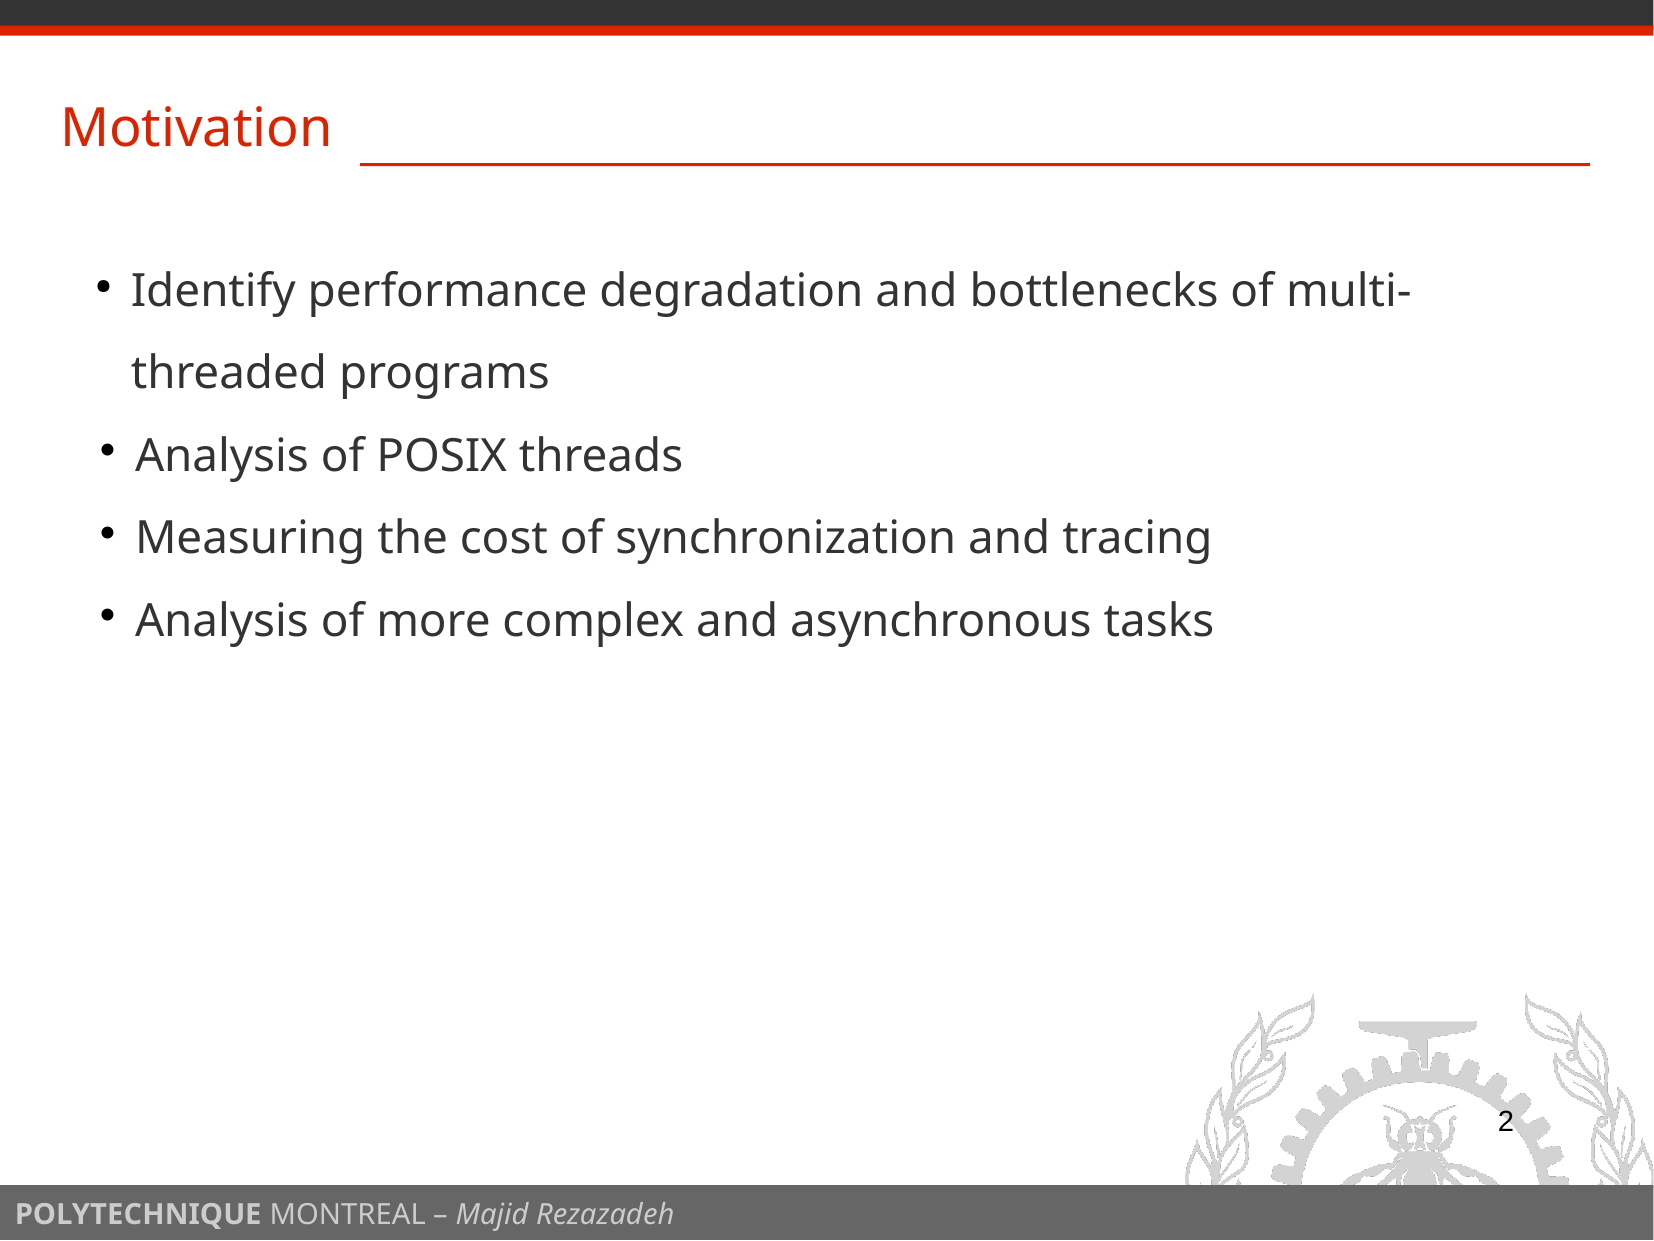

Identify performance degradation and bottlenecks of multi-threaded programs
Analysis of POSIX threads
Measuring the cost of synchronization and tracing
Analysis of more complex and asynchronous tasks
Motivation
2
POLYTECHNIQUE MONTREAL – Majid Rezazadeh